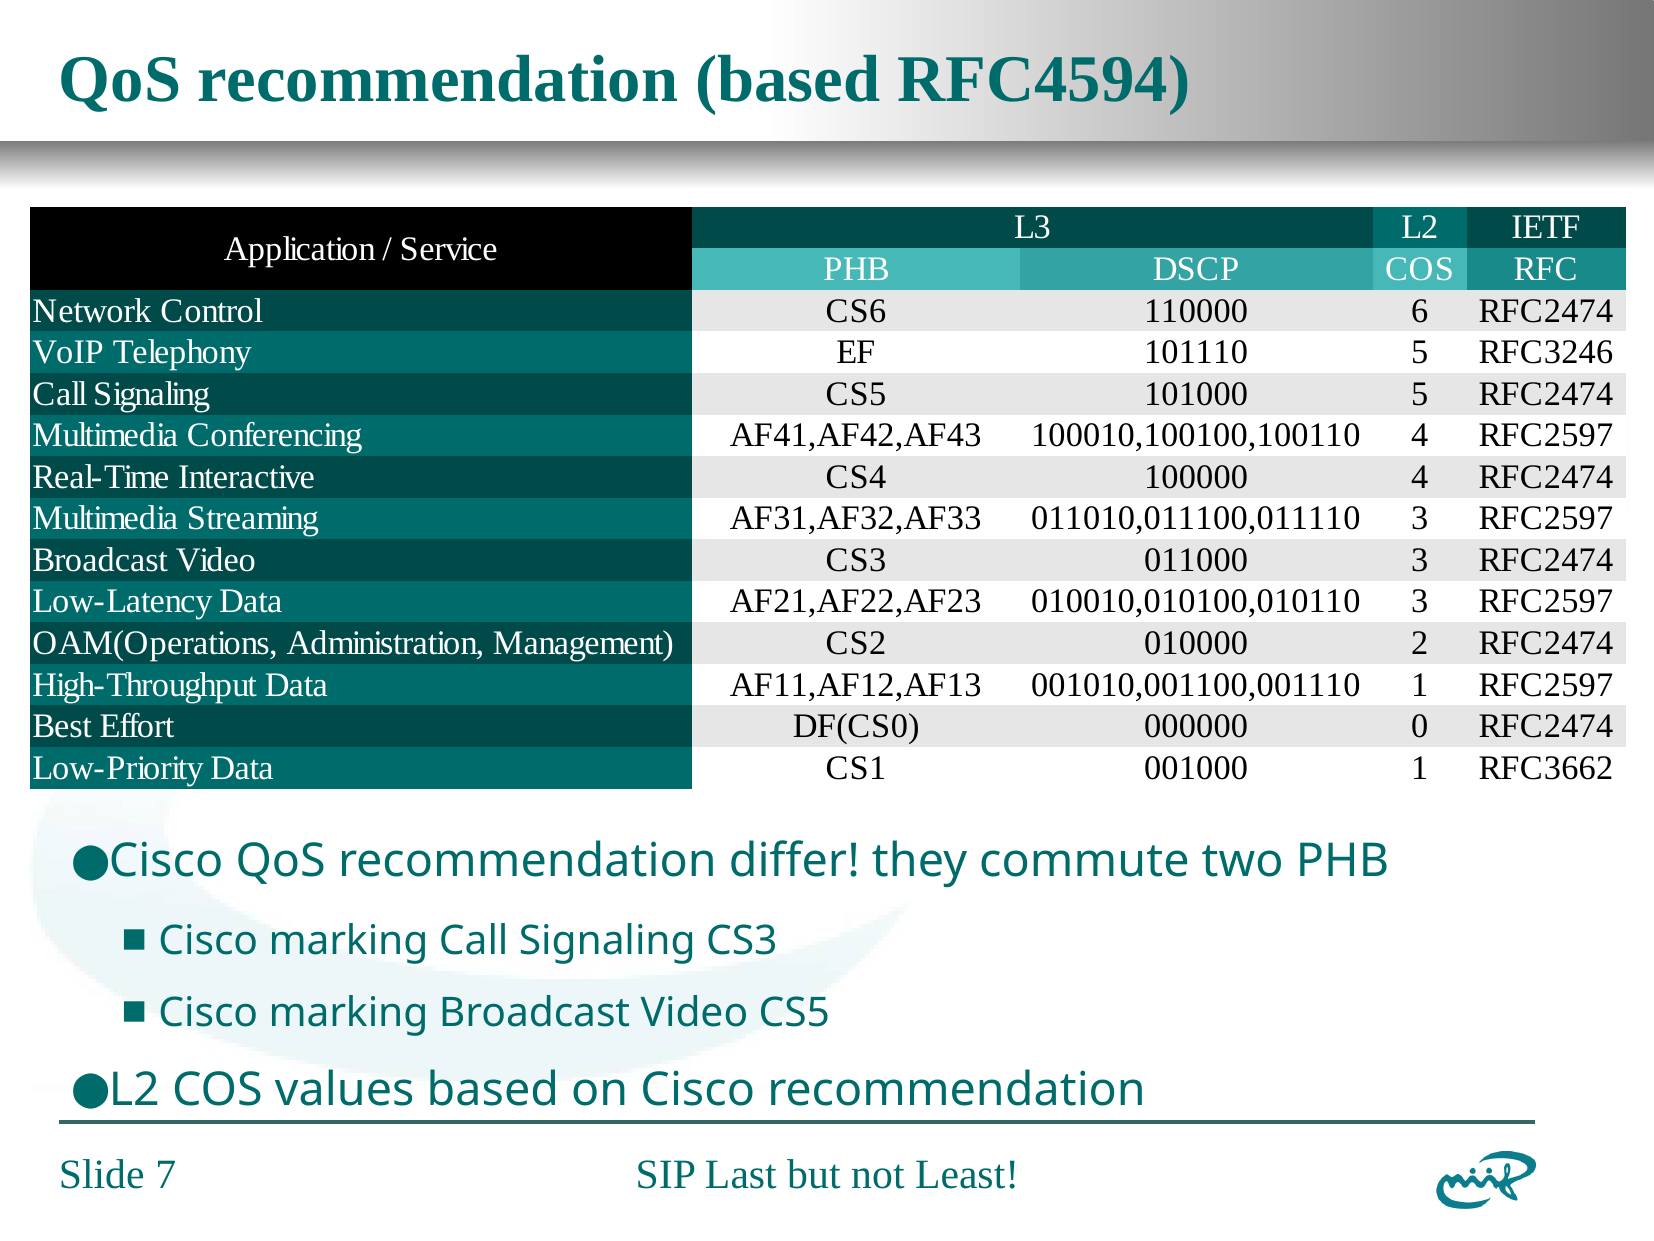

# QoS recommendation (based RFC4594)
Cisco QoS recommendation differ! they commute two PHB
Cisco marking Call Signaling CS3
Cisco marking Broadcast Video CS5
L2 COS values based on Cisco recommendation
7
SIP Last but not Least!